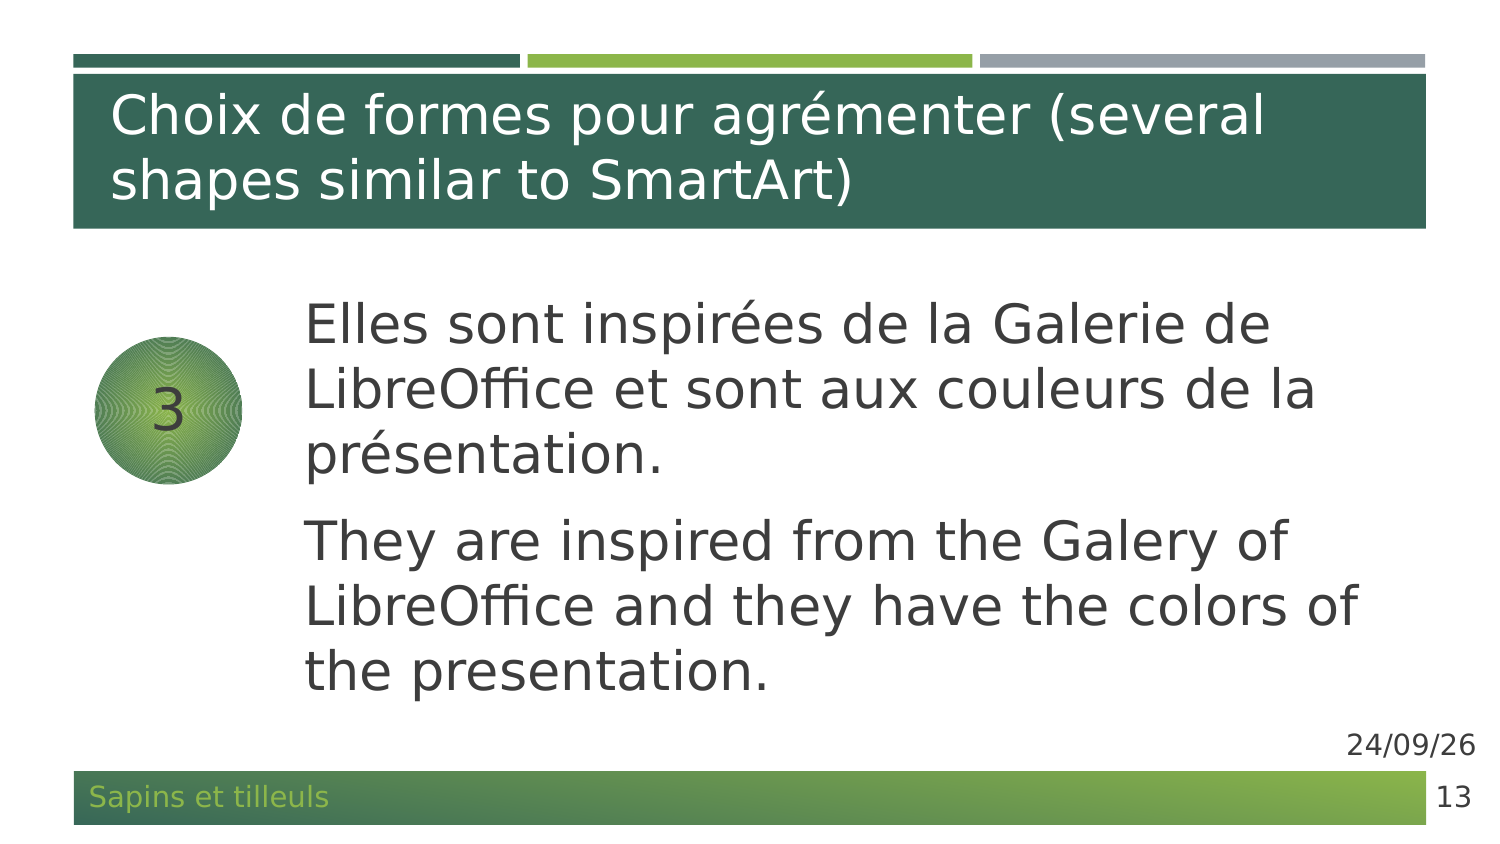

# Choix de formes pour agrémenter (several shapes similar to SmartArt)
Elles sont inspirées de la Galerie de LibreOffice et sont aux couleurs de la présentation.
They are inspired from the Galery of LibreOffice and they have the colors of the presentation.
3
Sapins et tilleuls
13